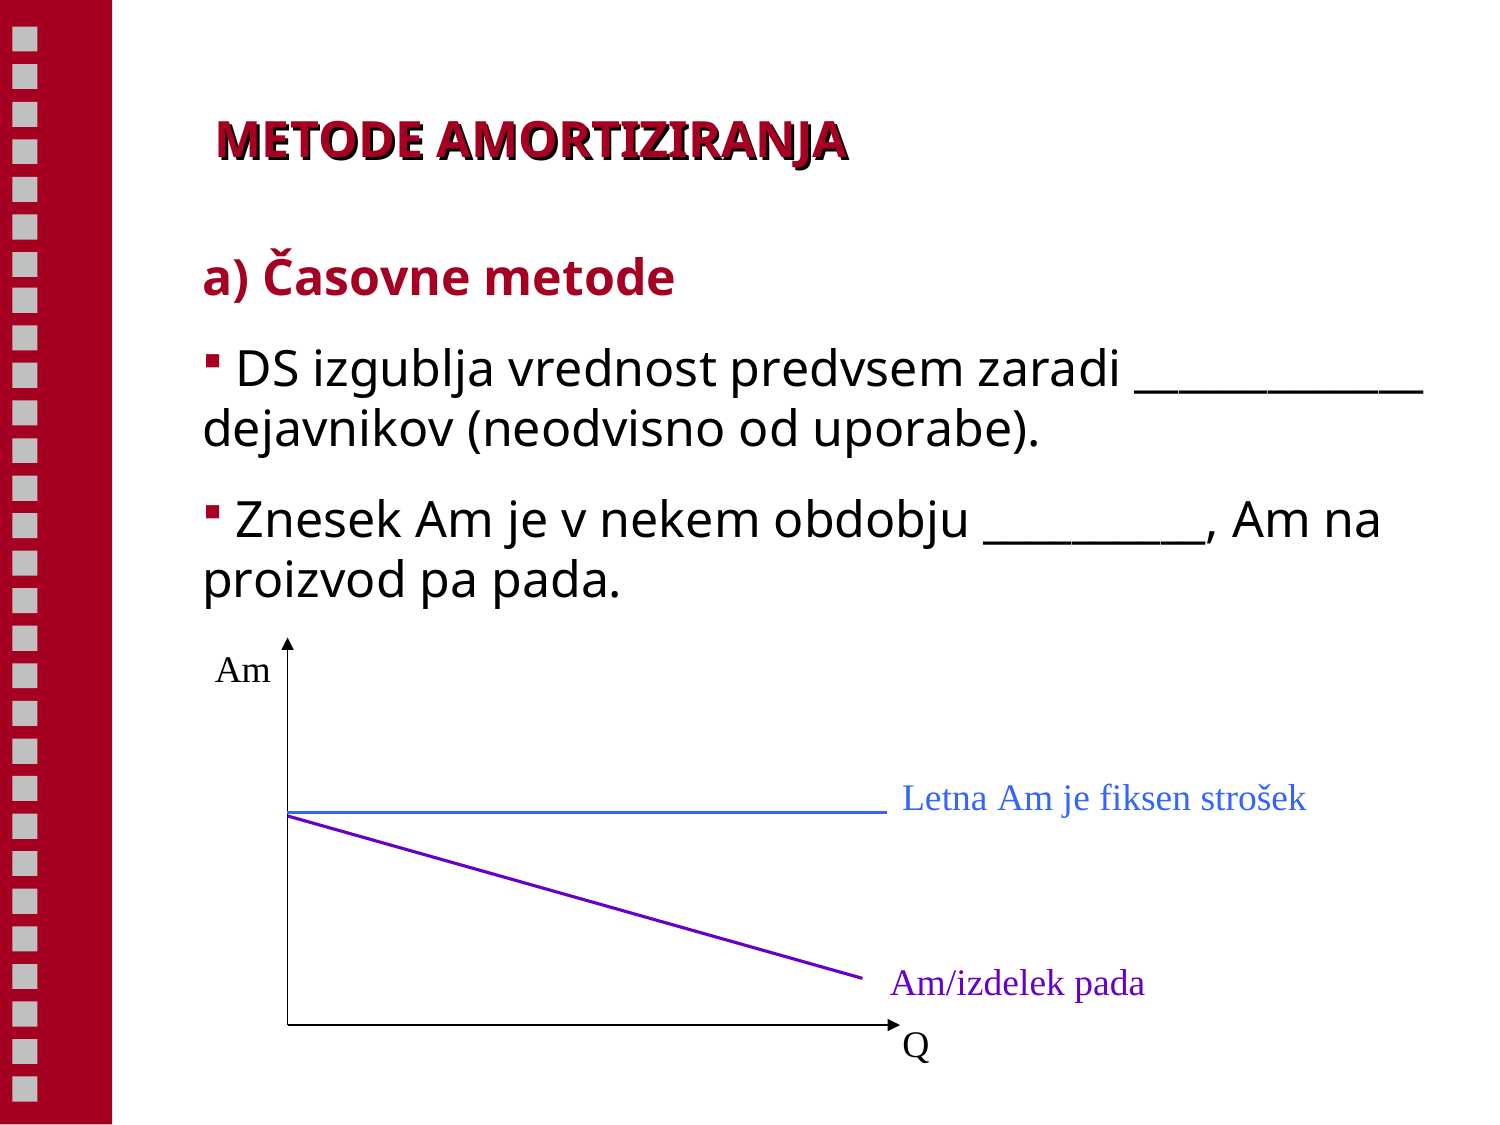

METODE AMORTIZIRANJA
a) Časovne metode
 DS izgublja vrednost predvsem zaradi _____________ dejavnikov (neodvisno od uporabe).
 Znesek Am je v nekem obdobju __________, Am na proizvod pa pada.
Am
Q
Letna Am je fiksen strošek
Am/izdelek pada